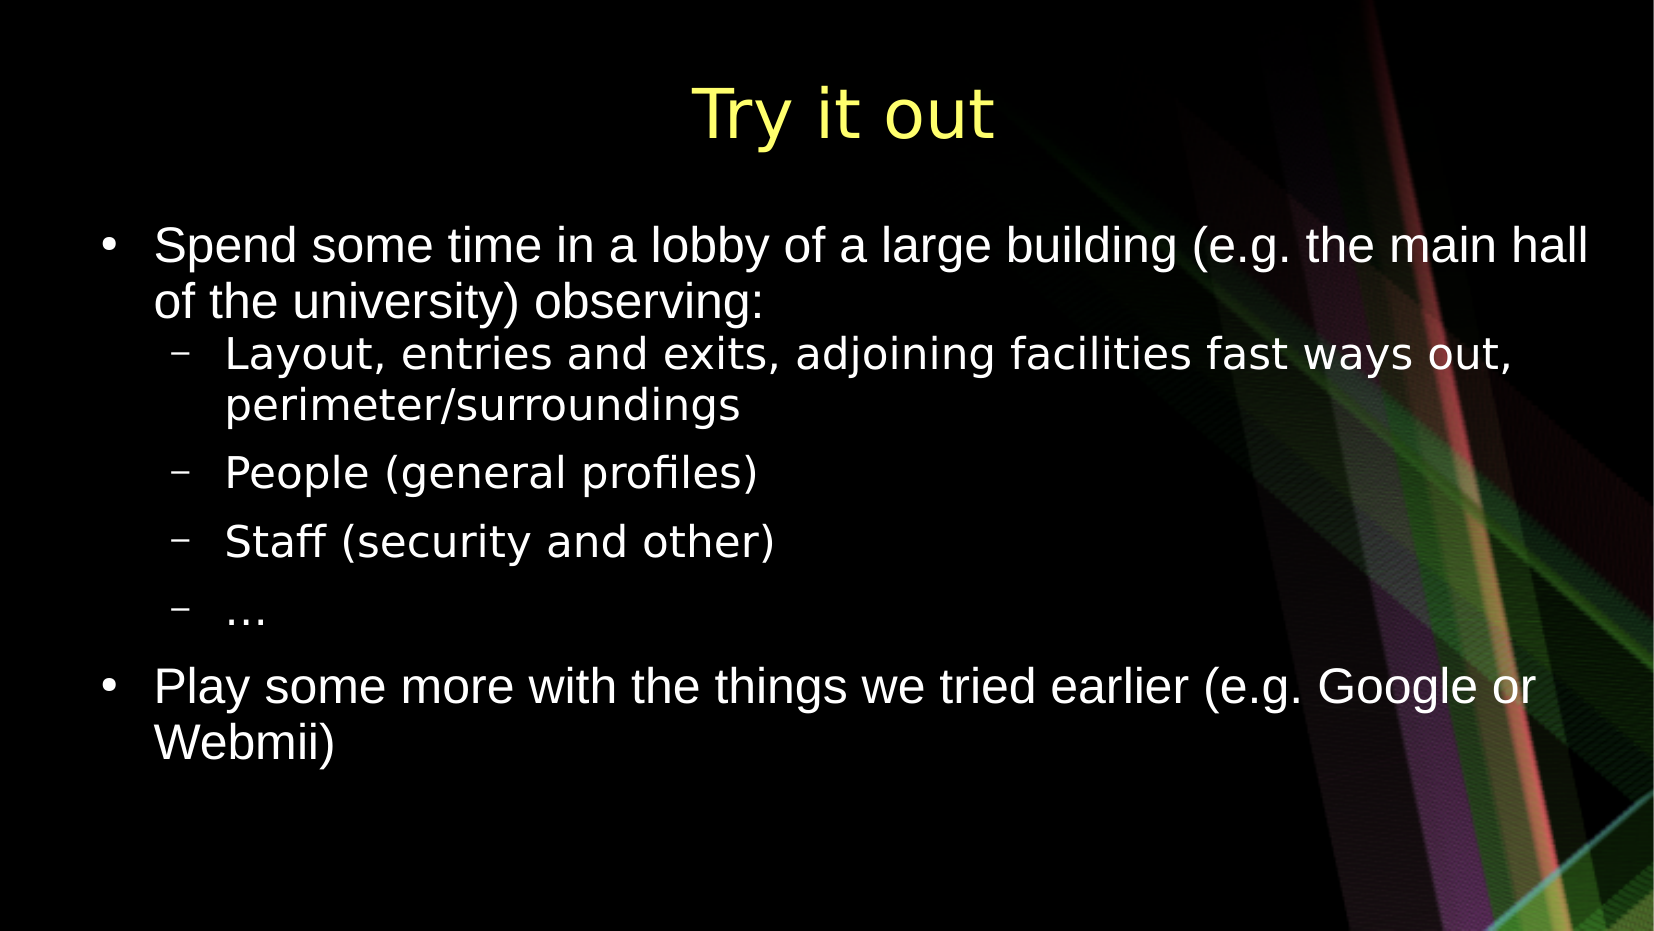

# Try it out
Spend some time in a lobby of a large building (e.g. the main hall of the university) observing:
Layout, entries and exits, adjoining facilities fast ways out, perimeter/surroundings
People (general profiles)
Staff (security and other)
…
Play some more with the things we tried earlier (e.g. Google or Webmii)